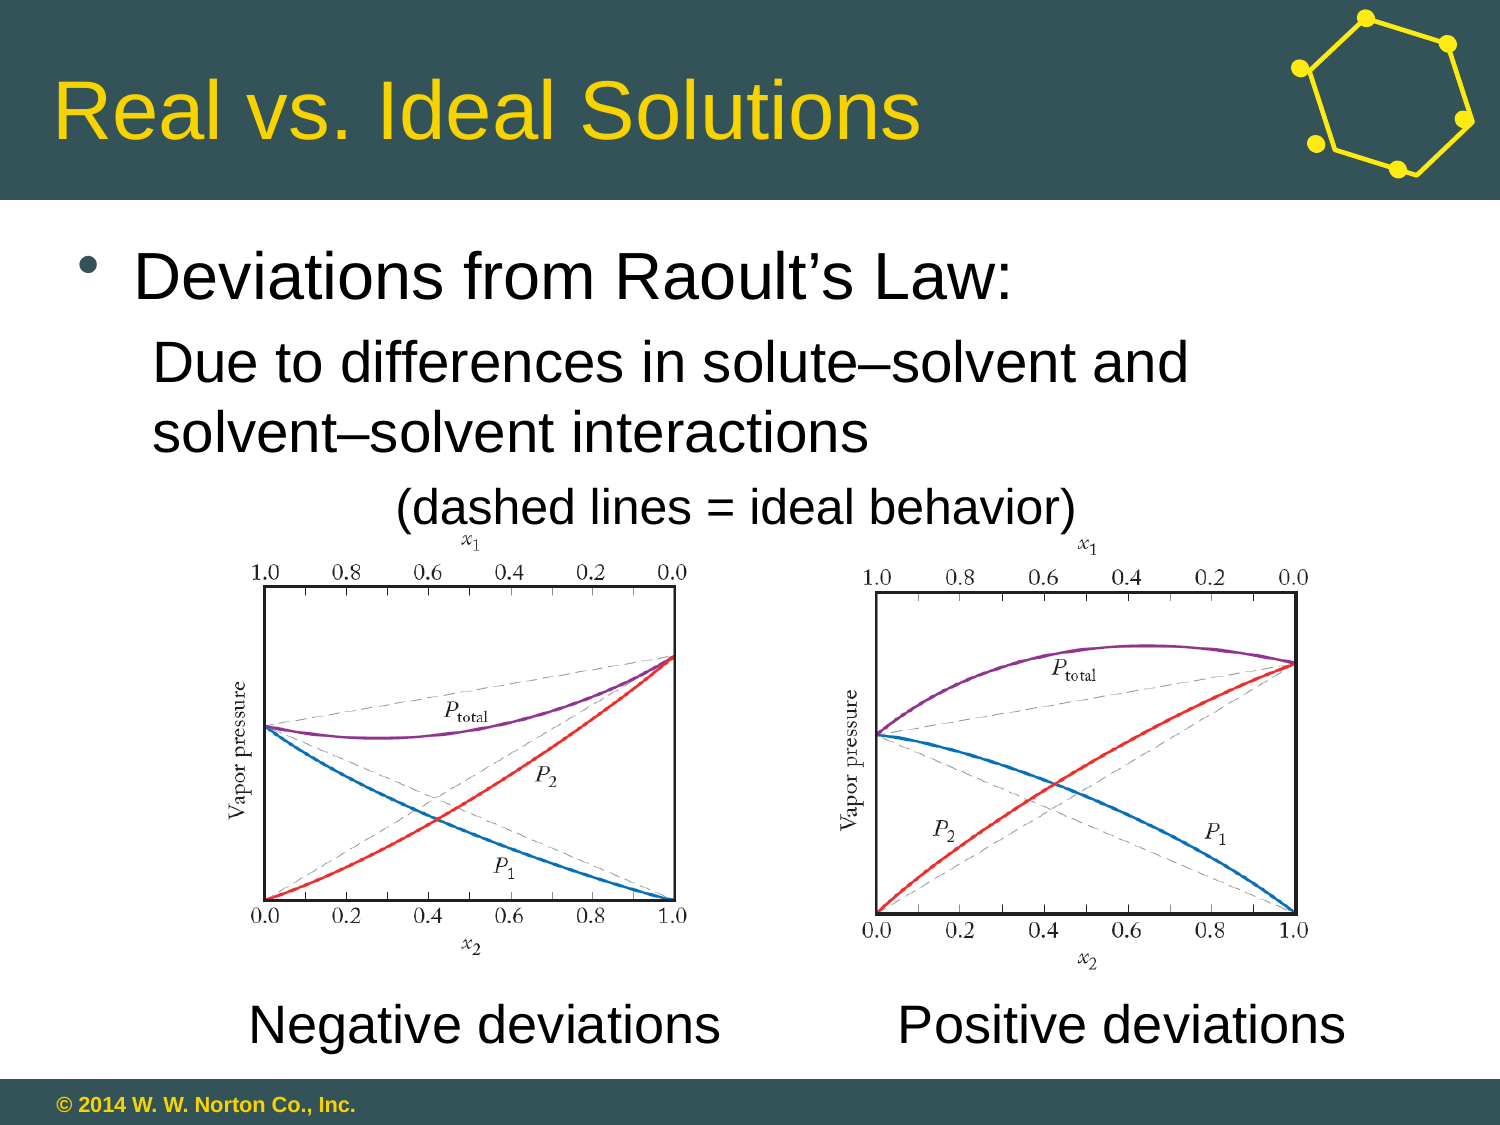

# Real vs. Ideal Solutions
Deviations from Raoult’s Law:
Due to differences in solute–solvent and solvent–solvent interactions
 (dashed lines = ideal behavior)
Negative deviations
Positive deviations